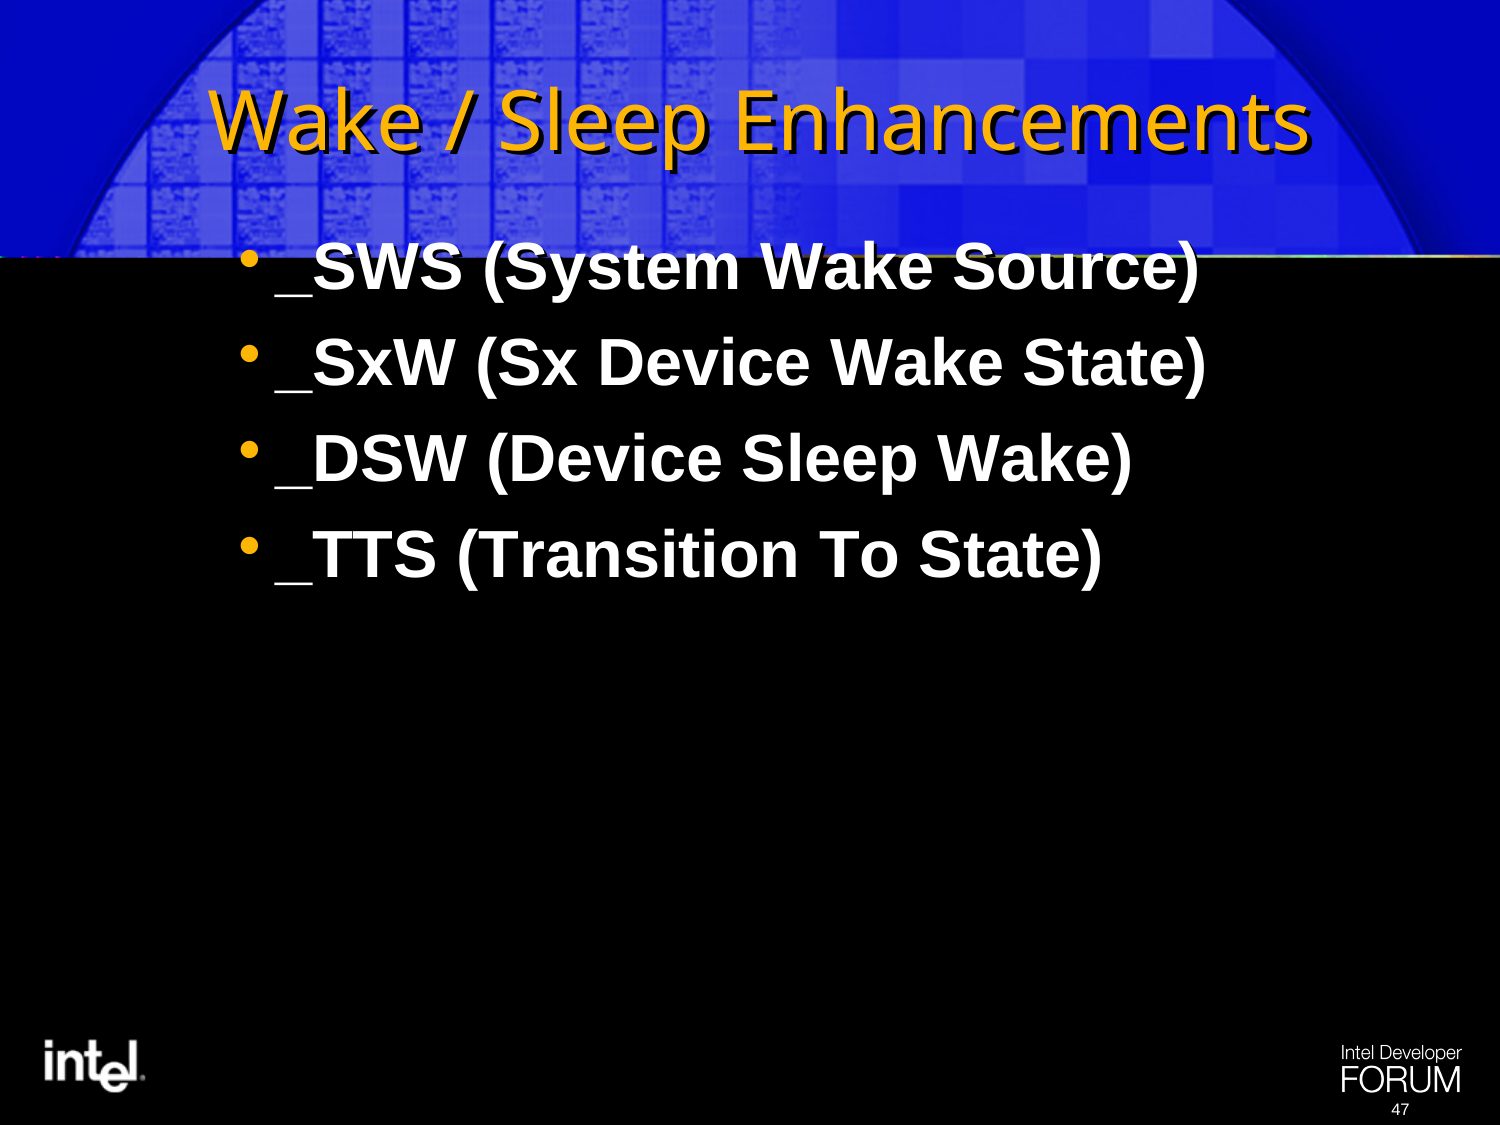

# Wake / Sleep Enhancements
_SWS (System Wake Source)
_SxW (Sx Device Wake State)
_DSW (Device Sleep Wake)
_TTS (Transition To State)